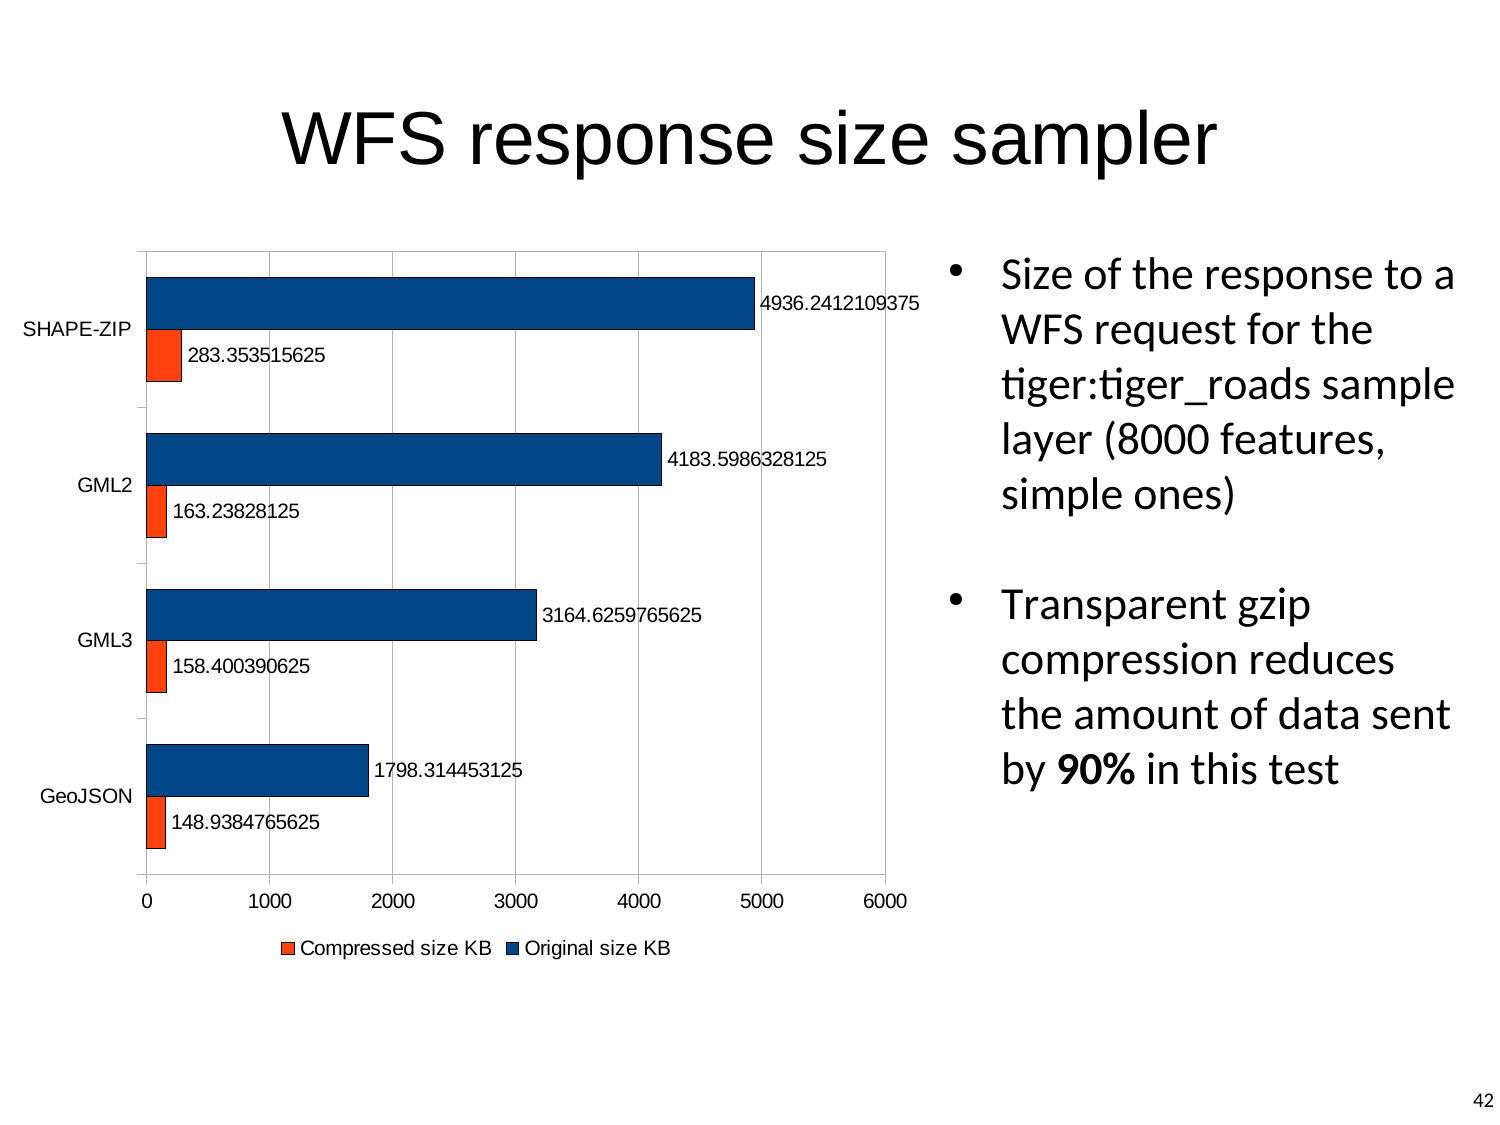

# WFS response size sampler
Size of the response to a WFS request for the tiger:tiger_roads sample layer (8000 features, simple ones)
Transparent gzip compression reduces the amount of data sent by 90% in this test
### Chart
| Category | Original size KB | Compressed size KB |
|---|---|---|
| SHAPE-ZIP | 4936.2412109375 | 283.353515625 |
| GML2 | 4183.5986328125 | 163.23828125 |
| GML3 | 3164.6259765625 | 158.400390625 |
| GeoJSON | 1798.314453125 | 148.9384765625 |42